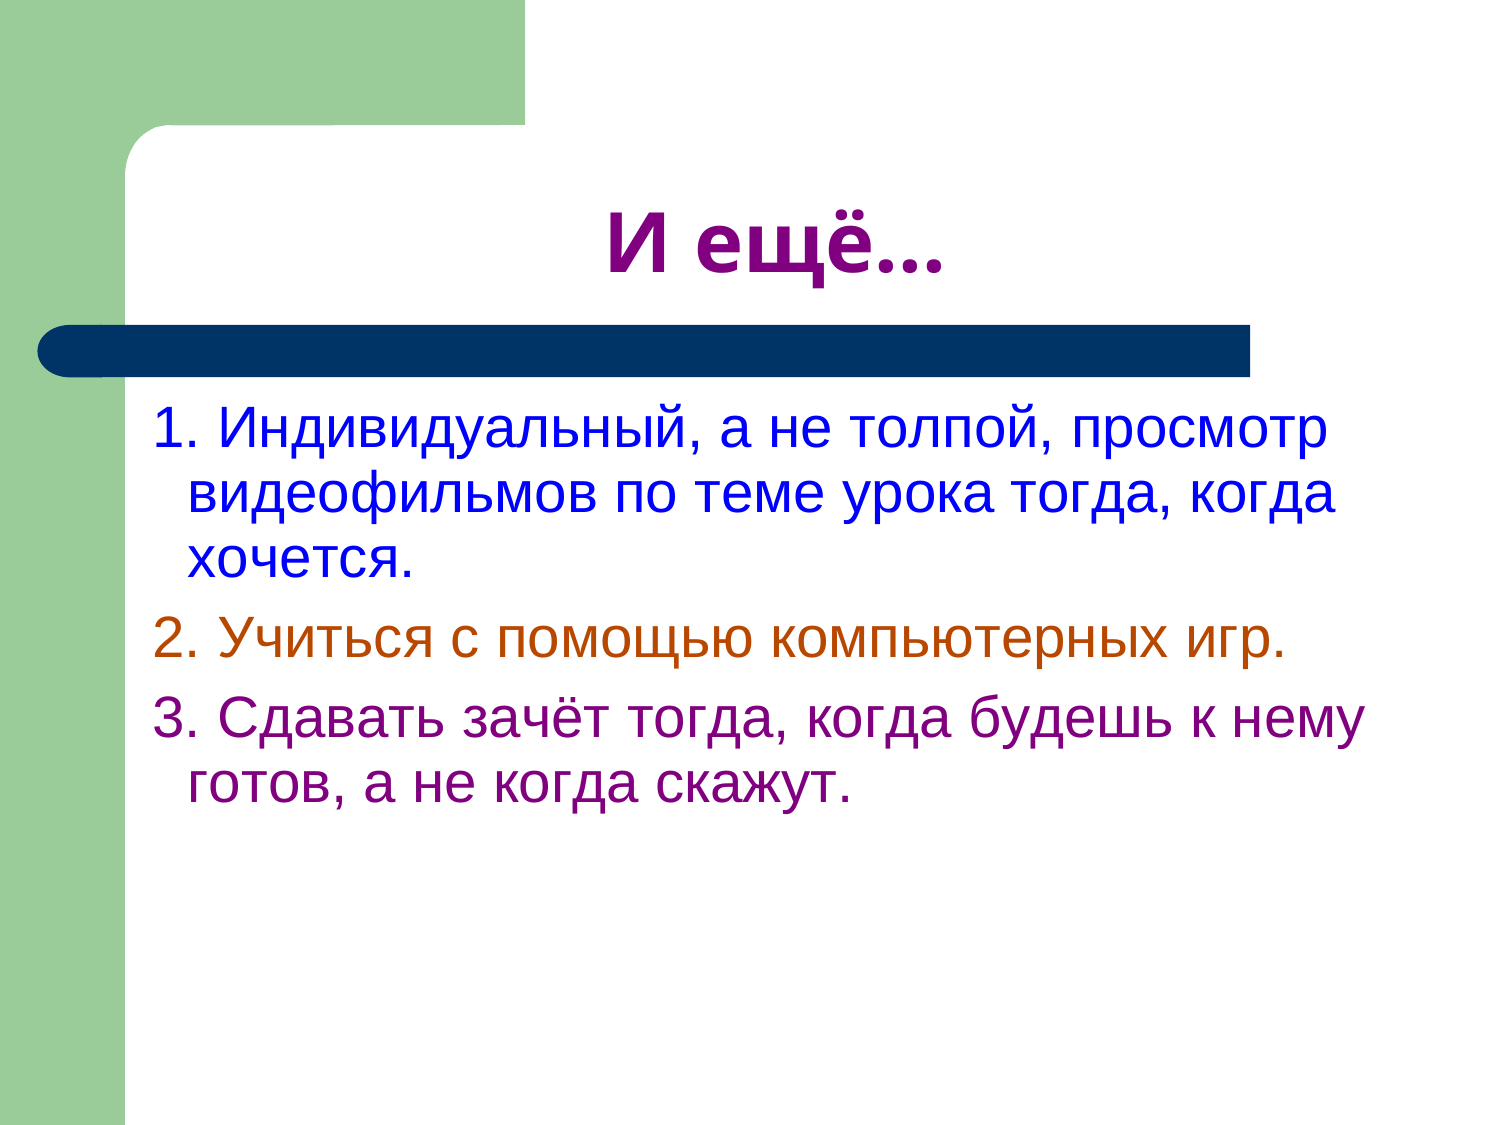

# И ещё...
1. Индивидуальный, а не толпой, просмотр видеофильмов по теме урока тогда, когда хочется.
2. Учиться с помощью компьютерных игр.
3. Сдавать зачёт тогда, когда будешь к нему готов, а не когда скажут.